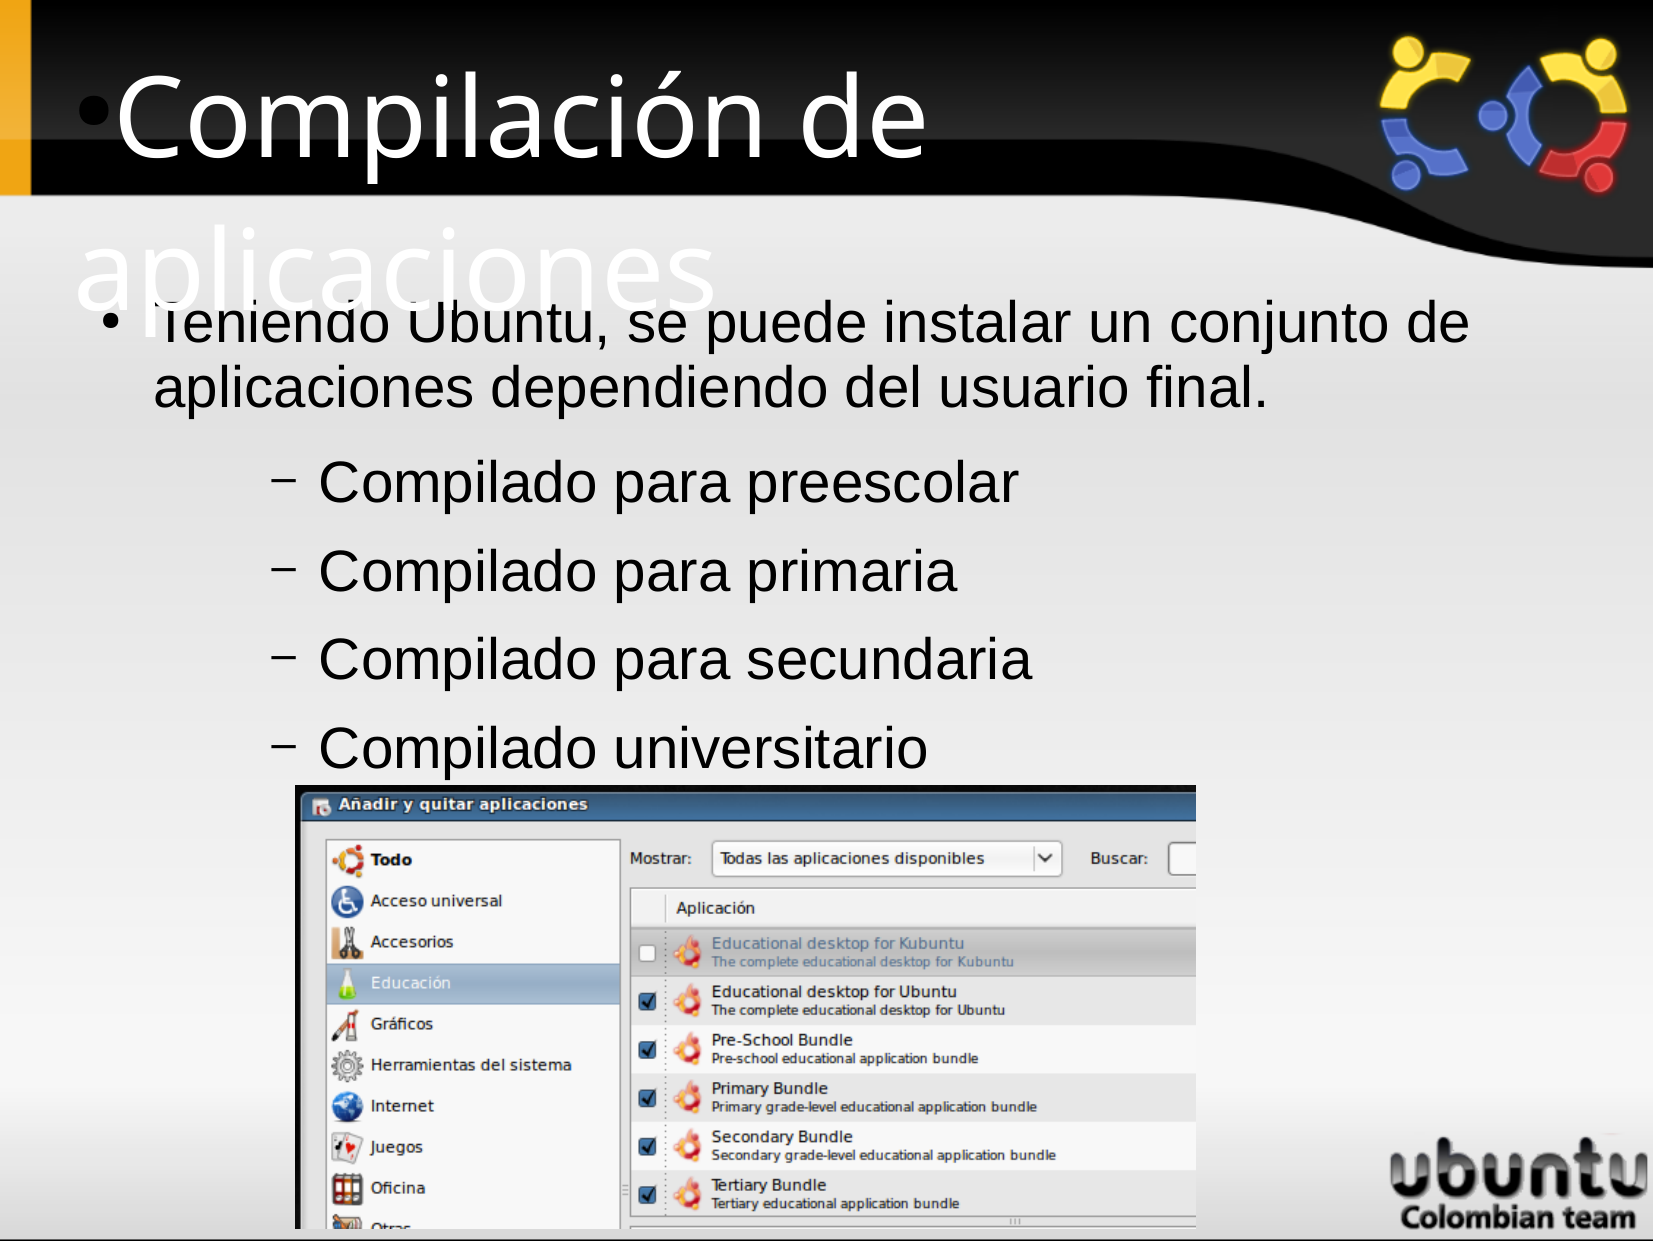

Compilación de aplicaciones
# Teniendo Ubuntu, se puede instalar un conjunto de aplicaciones dependiendo del usuario final.
Compilado para preescolar
Compilado para primaria
Compilado para secundaria
Compilado universitario